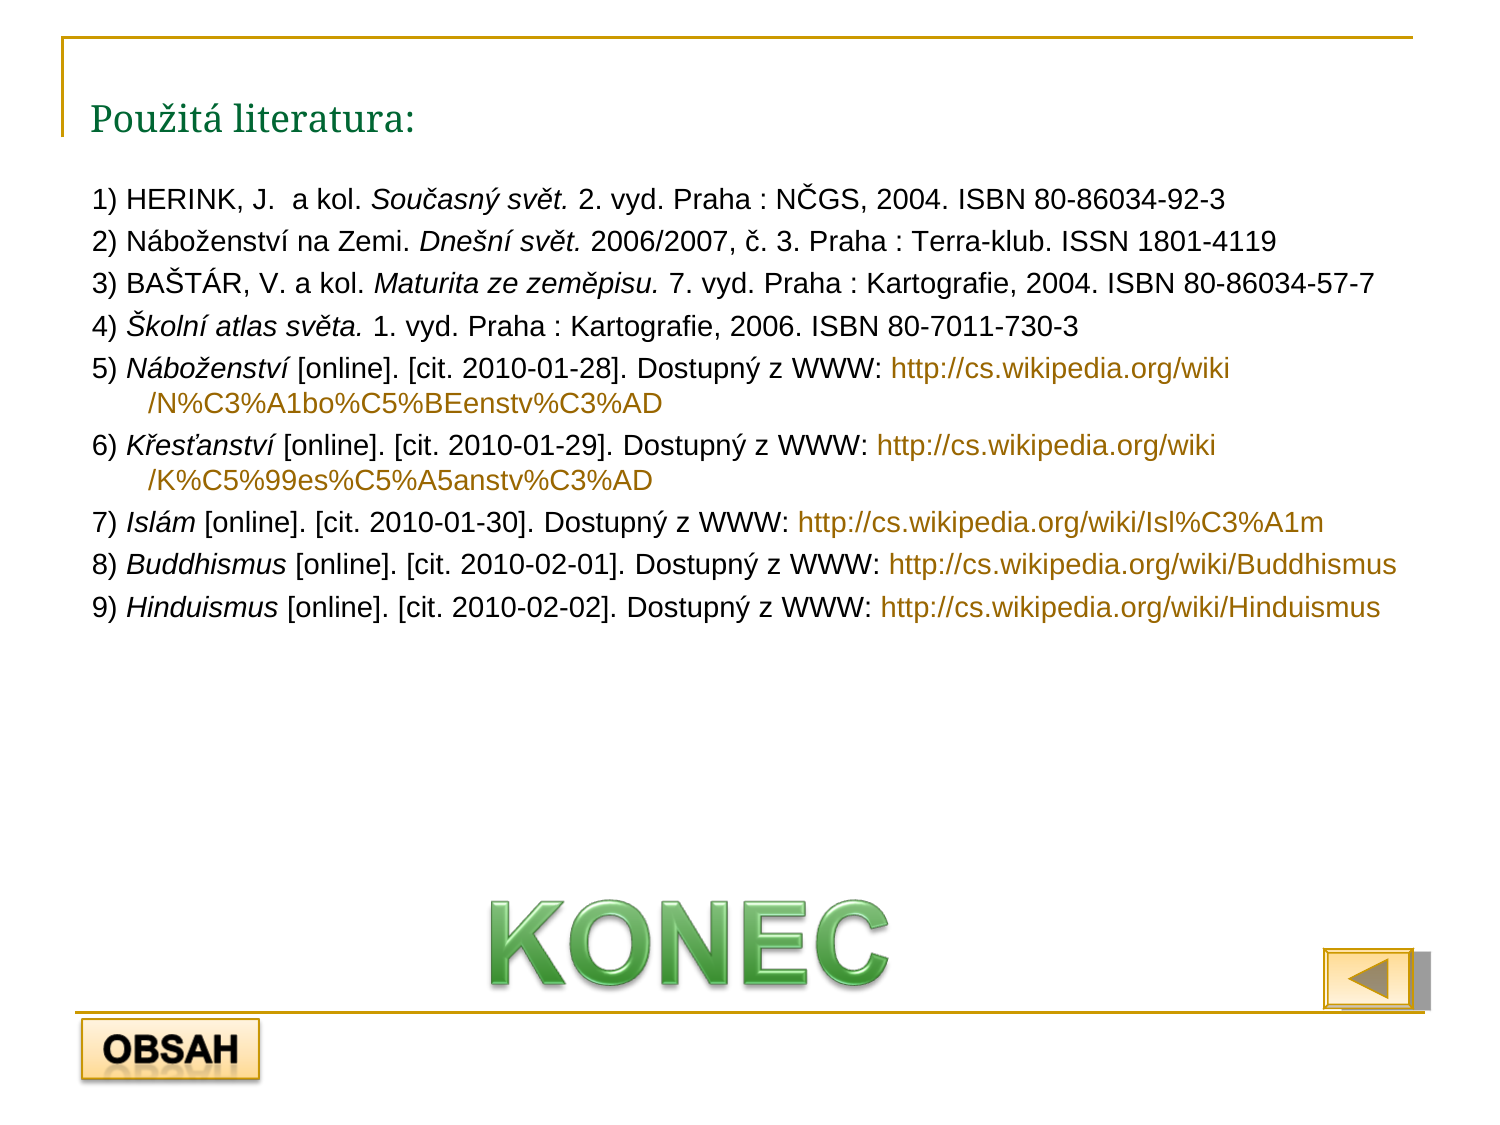

# Použitá literatura:
1) HERINK, J. a kol. Současný svět. 2. vyd. Praha : NČGS, 2004. ISBN 80-86034-92-3
2) Náboženství na Zemi. Dnešní svět. 2006/2007, č. 3. Praha : Terra-klub. ISSN 1801-4119
3) BAŠTÁR, V. a kol. Maturita ze zeměpisu. 7. vyd. Praha : Kartografie, 2004. ISBN 80-86034-57-7
4) Školní atlas světa. 1. vyd. Praha : Kartografie, 2006. ISBN 80-7011-730-3
5) Náboženství [online]. [cit. 2010-01-28]. Dostupný z WWW: http://cs.wikipedia.org/wiki/N%C3%A1bo%C5%BEenstv%C3%AD
6) Křesťanství [online]. [cit. 2010-01-29]. Dostupný z WWW: http://cs.wikipedia.org/wiki/K%C5%99es%C5%A5anstv%C3%AD
7) Islám [online]. [cit. 2010-01-30]. Dostupný z WWW: http://cs.wikipedia.org/wiki/Isl%C3%A1m
8) Buddhismus [online]. [cit. 2010-02-01]. Dostupný z WWW: http://cs.wikipedia.org/wiki/Buddhismus
9) Hinduismus [online]. [cit. 2010-02-02]. Dostupný z WWW: http://cs.wikipedia.org/wiki/Hinduismus